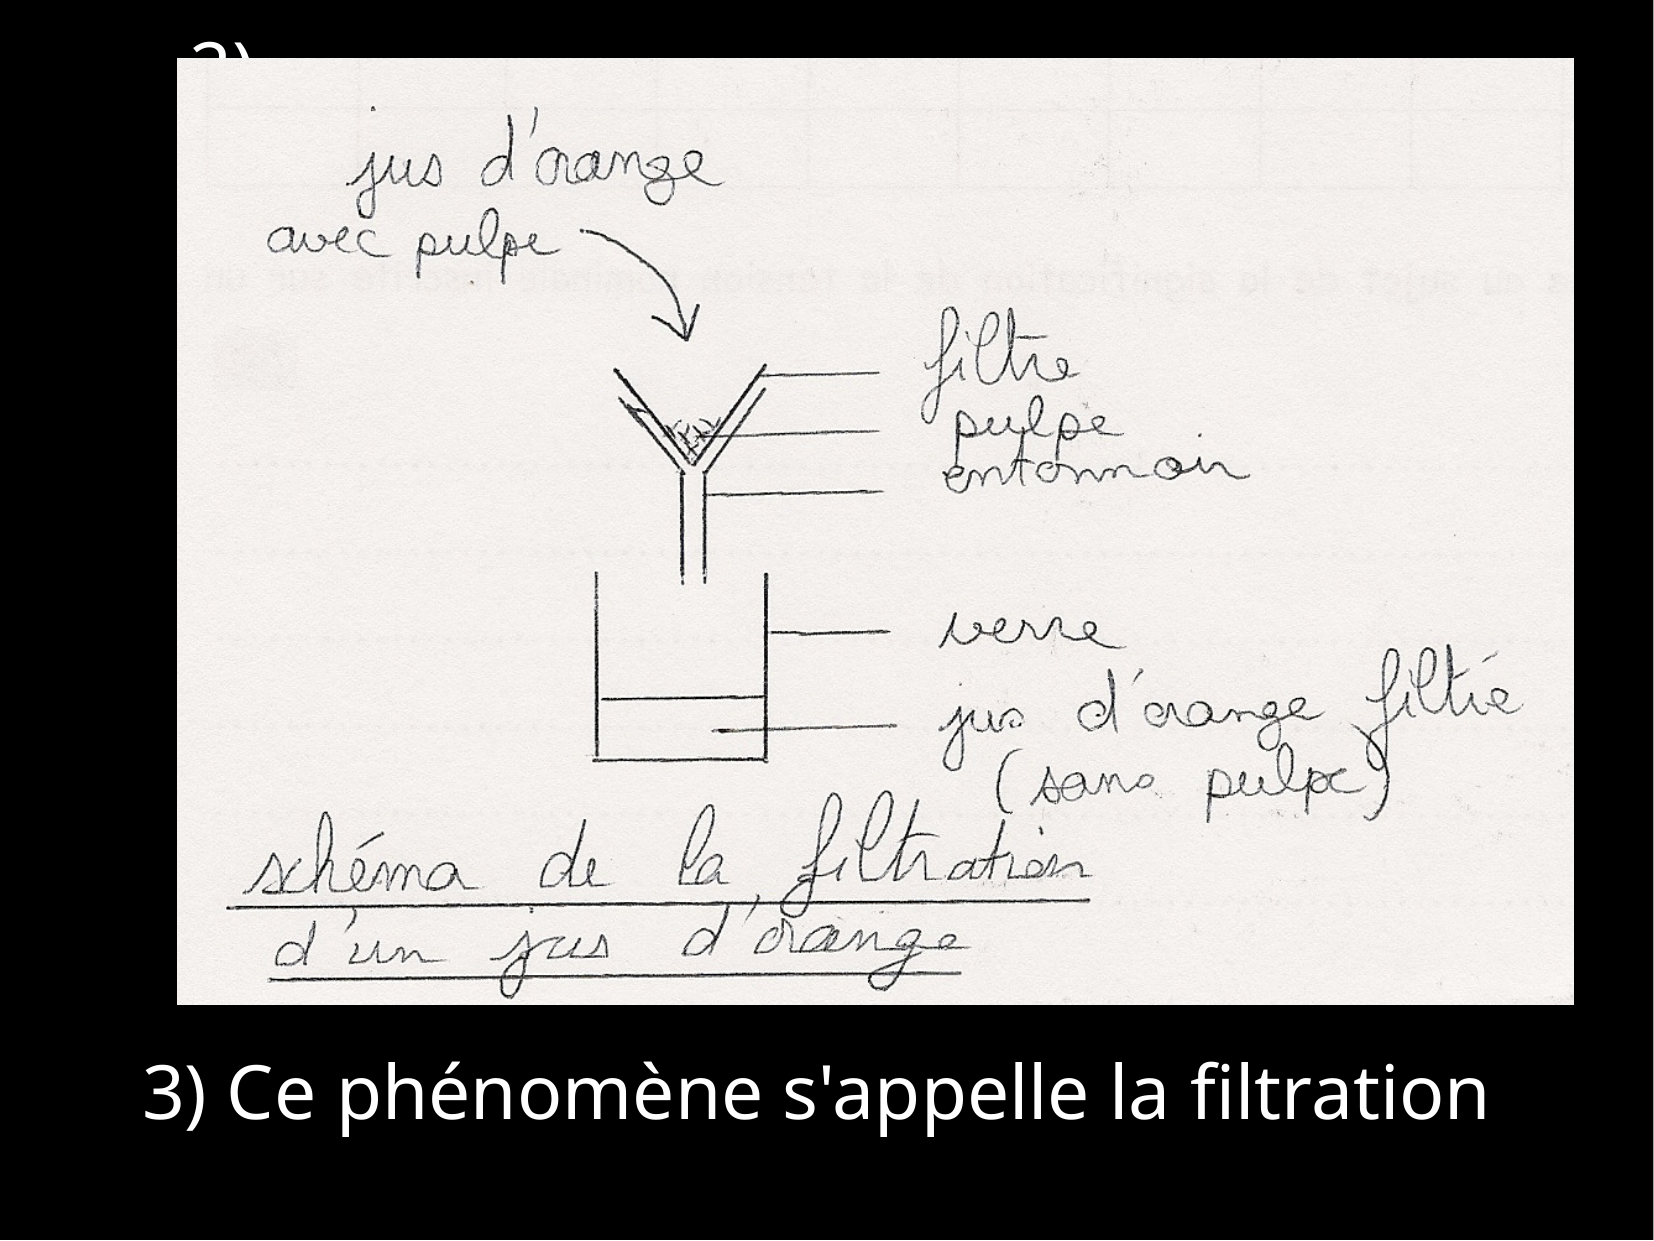

# 2)
3) Ce phénomène s'appelle la filtration